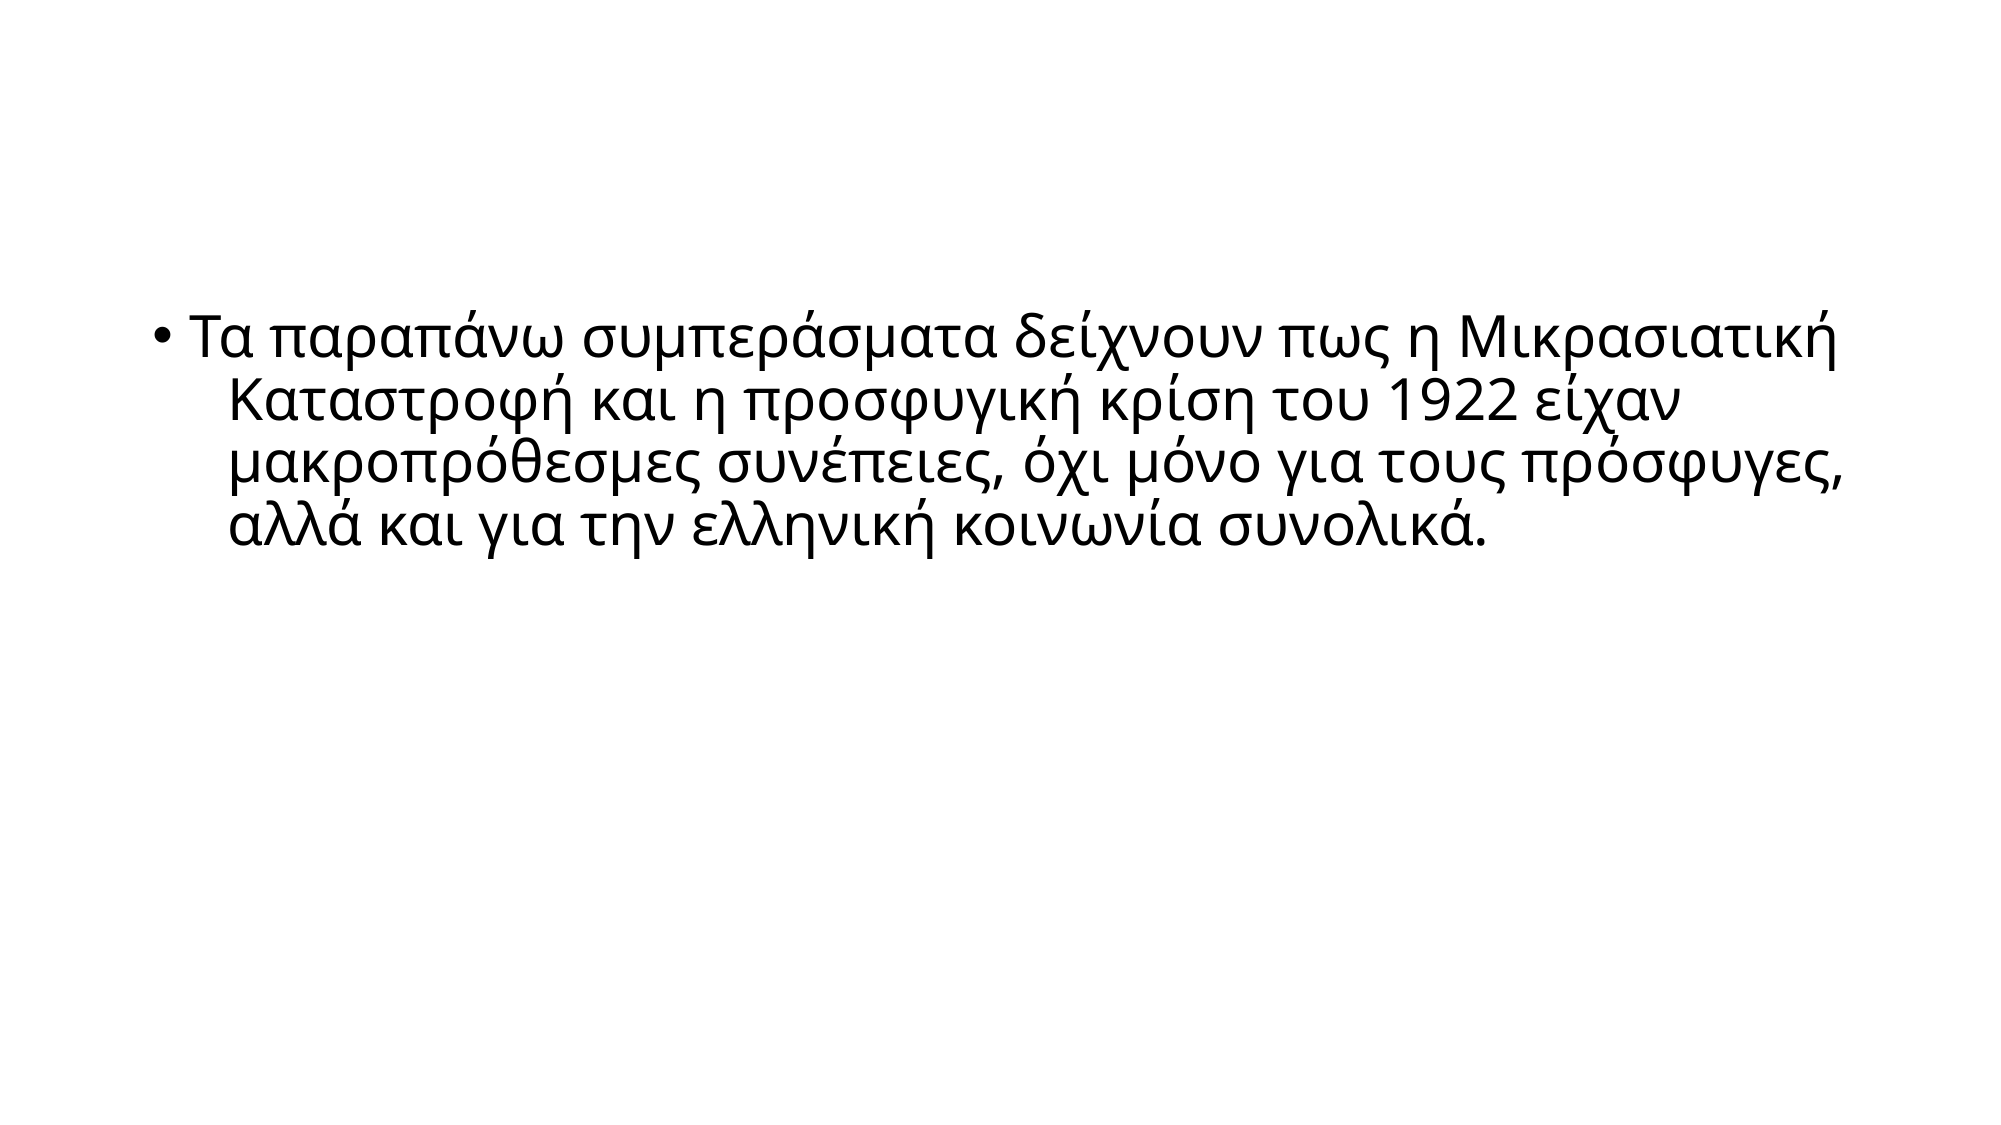

#
Τα παραπάνω συμπεράσματα δείχνουν πως η Μικρασιατική Καταστροφή και η προσφυγική κρίση του 1922 είχαν μακροπρόθεσμες συνέπειες, όχι μόνο για τους πρόσφυγες, αλλά και για την ελληνική κοινωνία συνολικά.